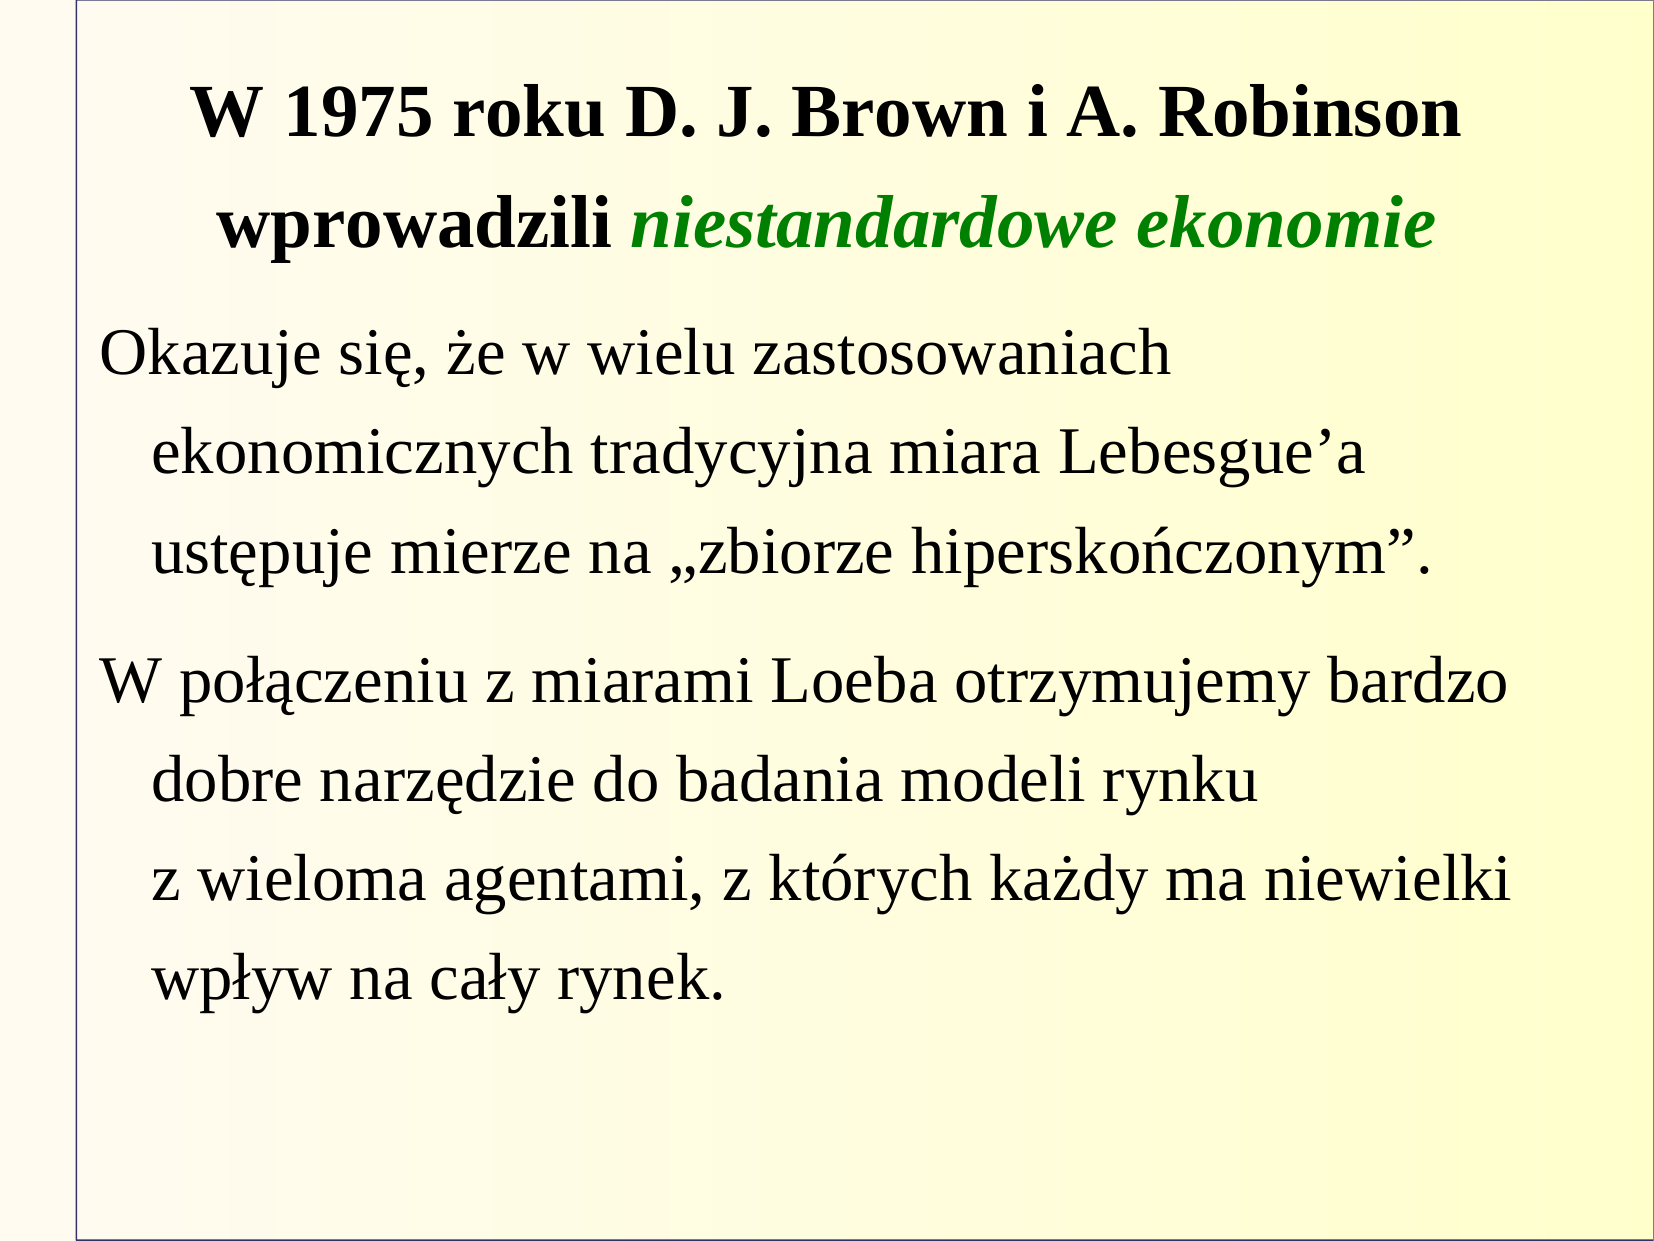

# W 1975 roku D. J. Brown i A. Robinson wprowadzili niestandardowe ekonomie
Okazuje się, że w wielu zastosowaniach ekonomicznych tradycyjna miara Lebesgue’a ustępuje mierze na „zbiorze hiperskończonym”.
W połączeniu z miarami Loeba otrzymujemy bardzo dobre narzędzie do badania modeli rynku z wieloma agentami, z których każdy ma niewielki wpływ na cały rynek.